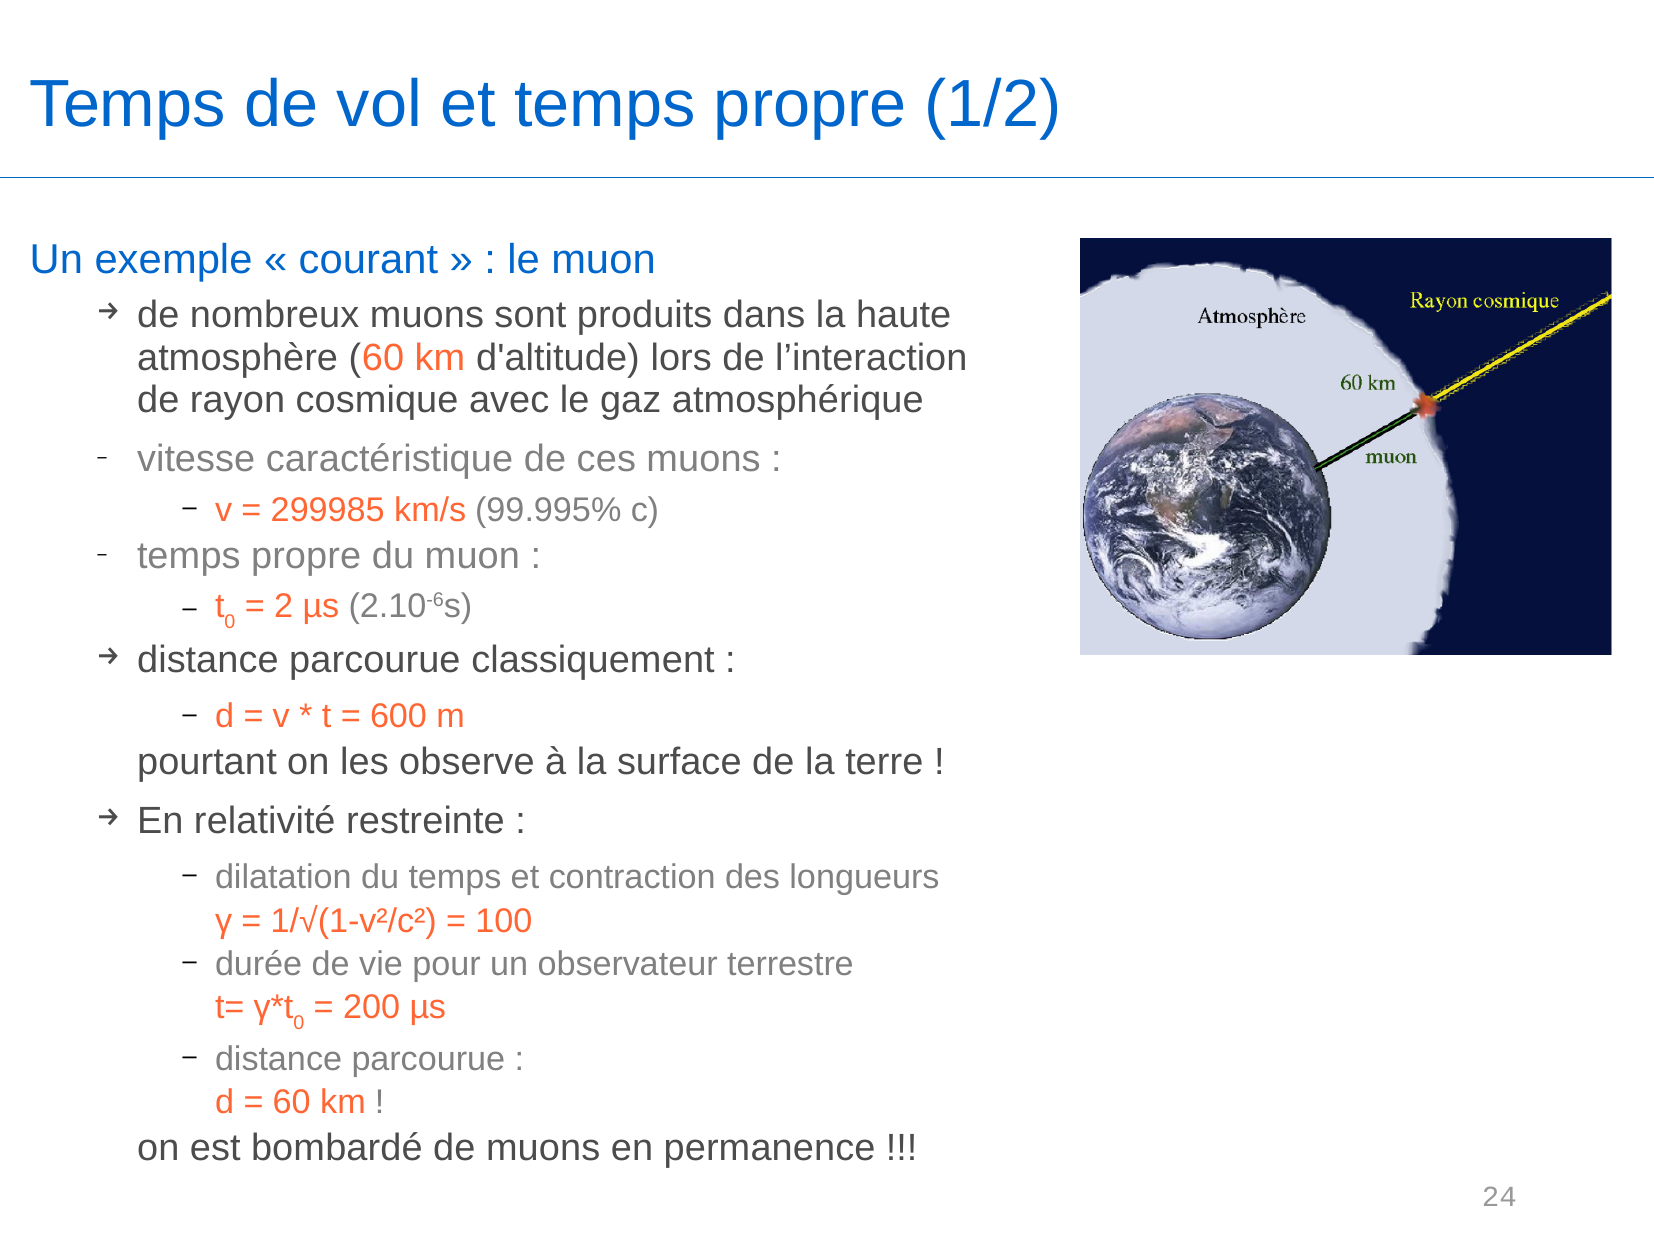

# Temps de vol et temps propre (1/2)
Un exemple « courant » : le muon
de nombreux muons sont produits dans la haute atmosphère (60 km d'altitude) lors de l’interaction de rayon cosmique avec le gaz atmosphérique
vitesse caractéristique de ces muons :
v = 299985 km/s (99.995% c)
temps propre du muon :
t0 = 2 µs (2.10-6s)
distance parcourue classiquement :
d = v * t = 600 m
pourtant on les observe à la surface de la terre !
En relativité restreinte :
dilatation du temps et contraction des longueurs
γ = 1/√(1-v²/c²) = 100
durée de vie pour un observateur terrestre
t= γ*t0 = 200 µs
distance parcourue :
d = 60 km !
on est bombardé de muons en permanence !!!
24